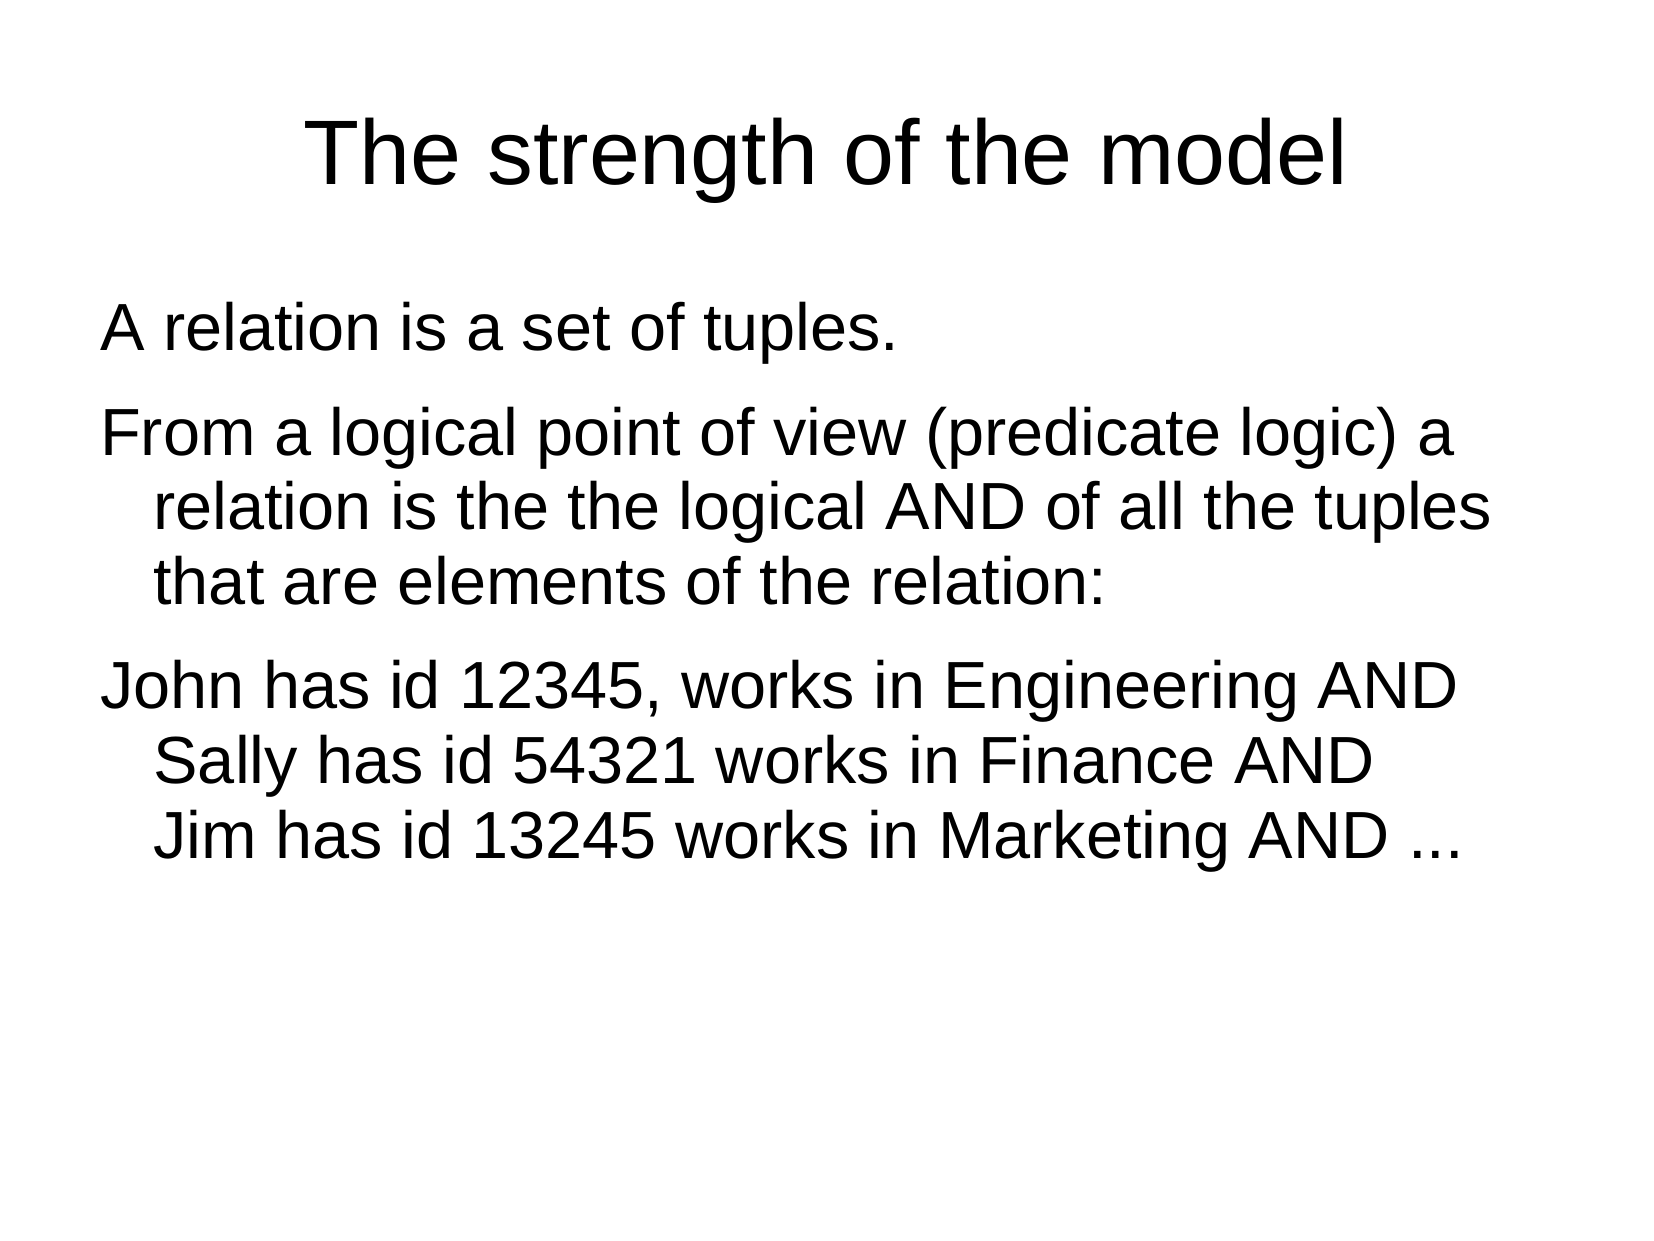

# The strength of the model
A relation is a set of tuples.
From a logical point of view (predicate logic) a relation is the the logical AND of all the tuples that are elements of the relation:
John has id 12345, works in Engineering AND Sally has id 54321 works in Finance AND Jim has id 13245 works in Marketing AND ...